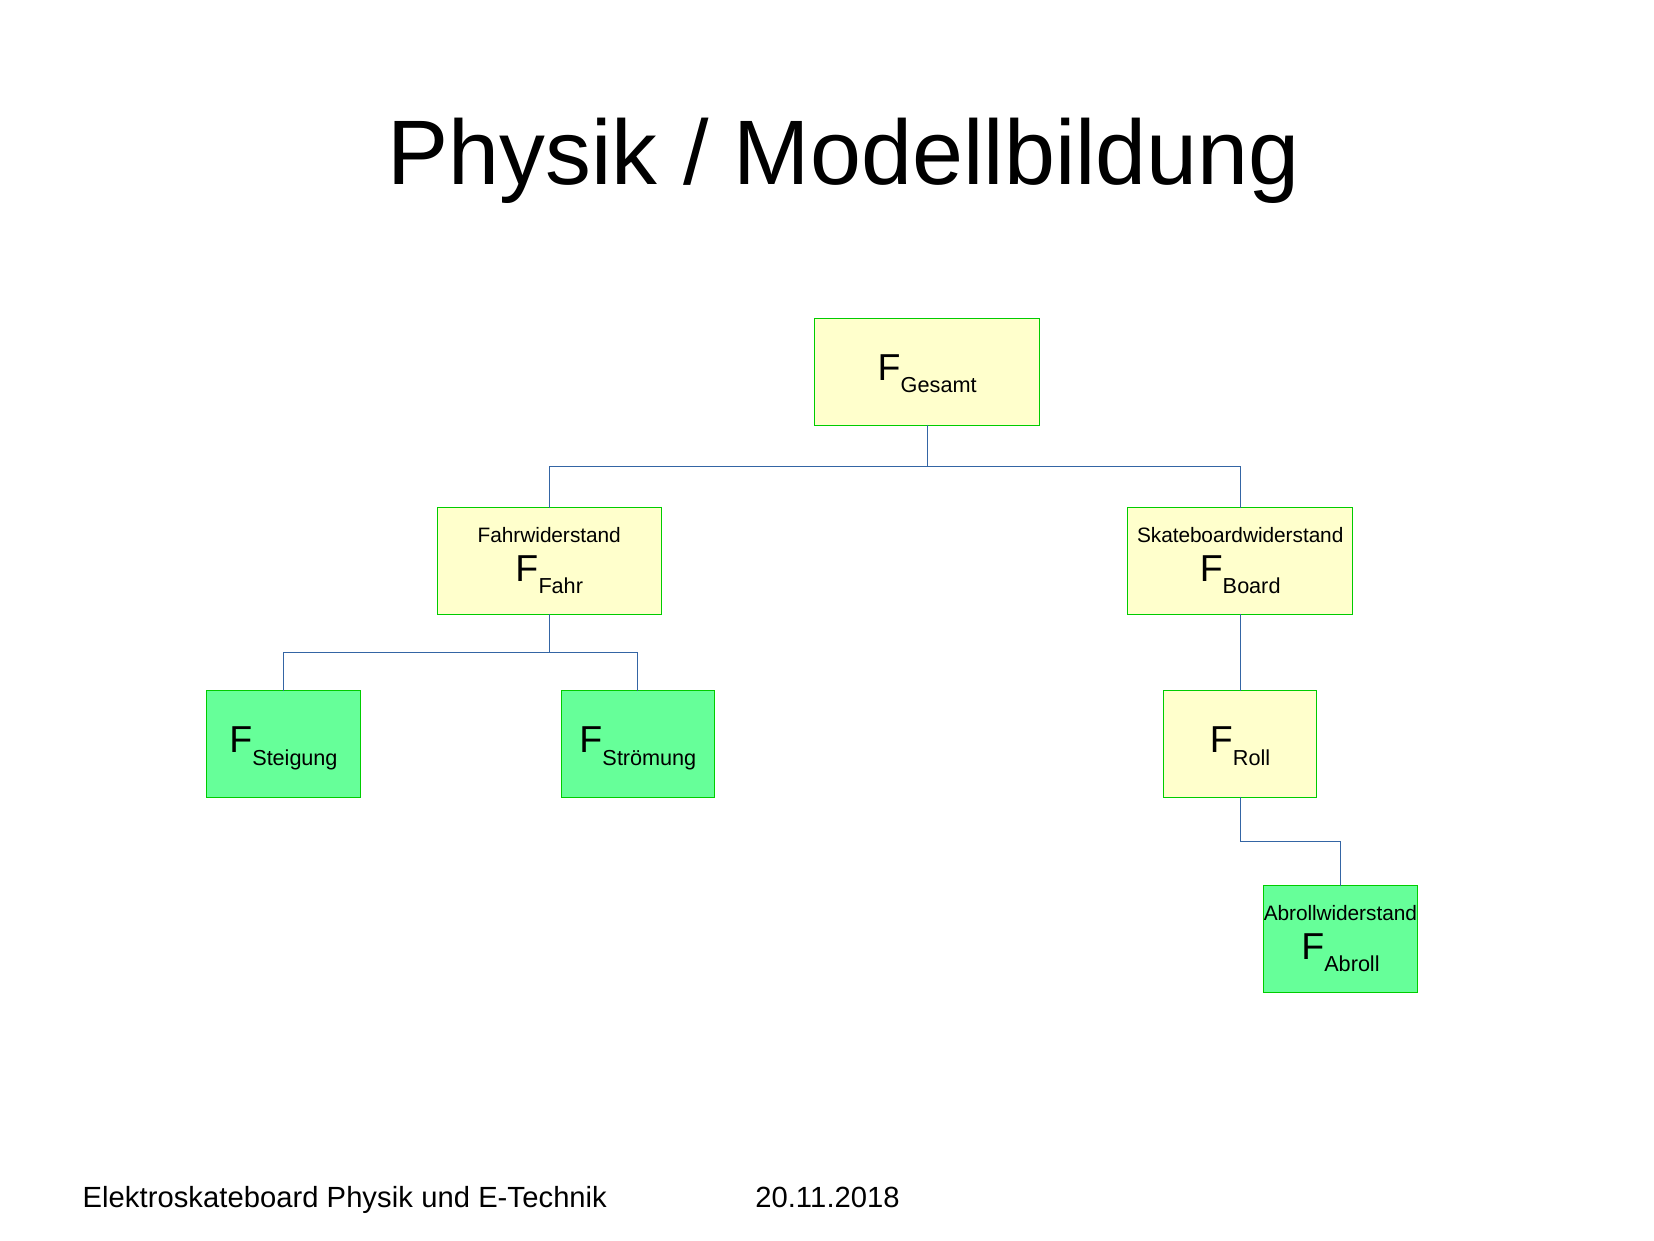

# Physik / Modellbildung
FGesamt
Fahrwiderstand
FFahr
Skateboardwiderstand
FBoard
FSteigung
FStrömung
FRoll
Abrollwiderstand
FAbroll